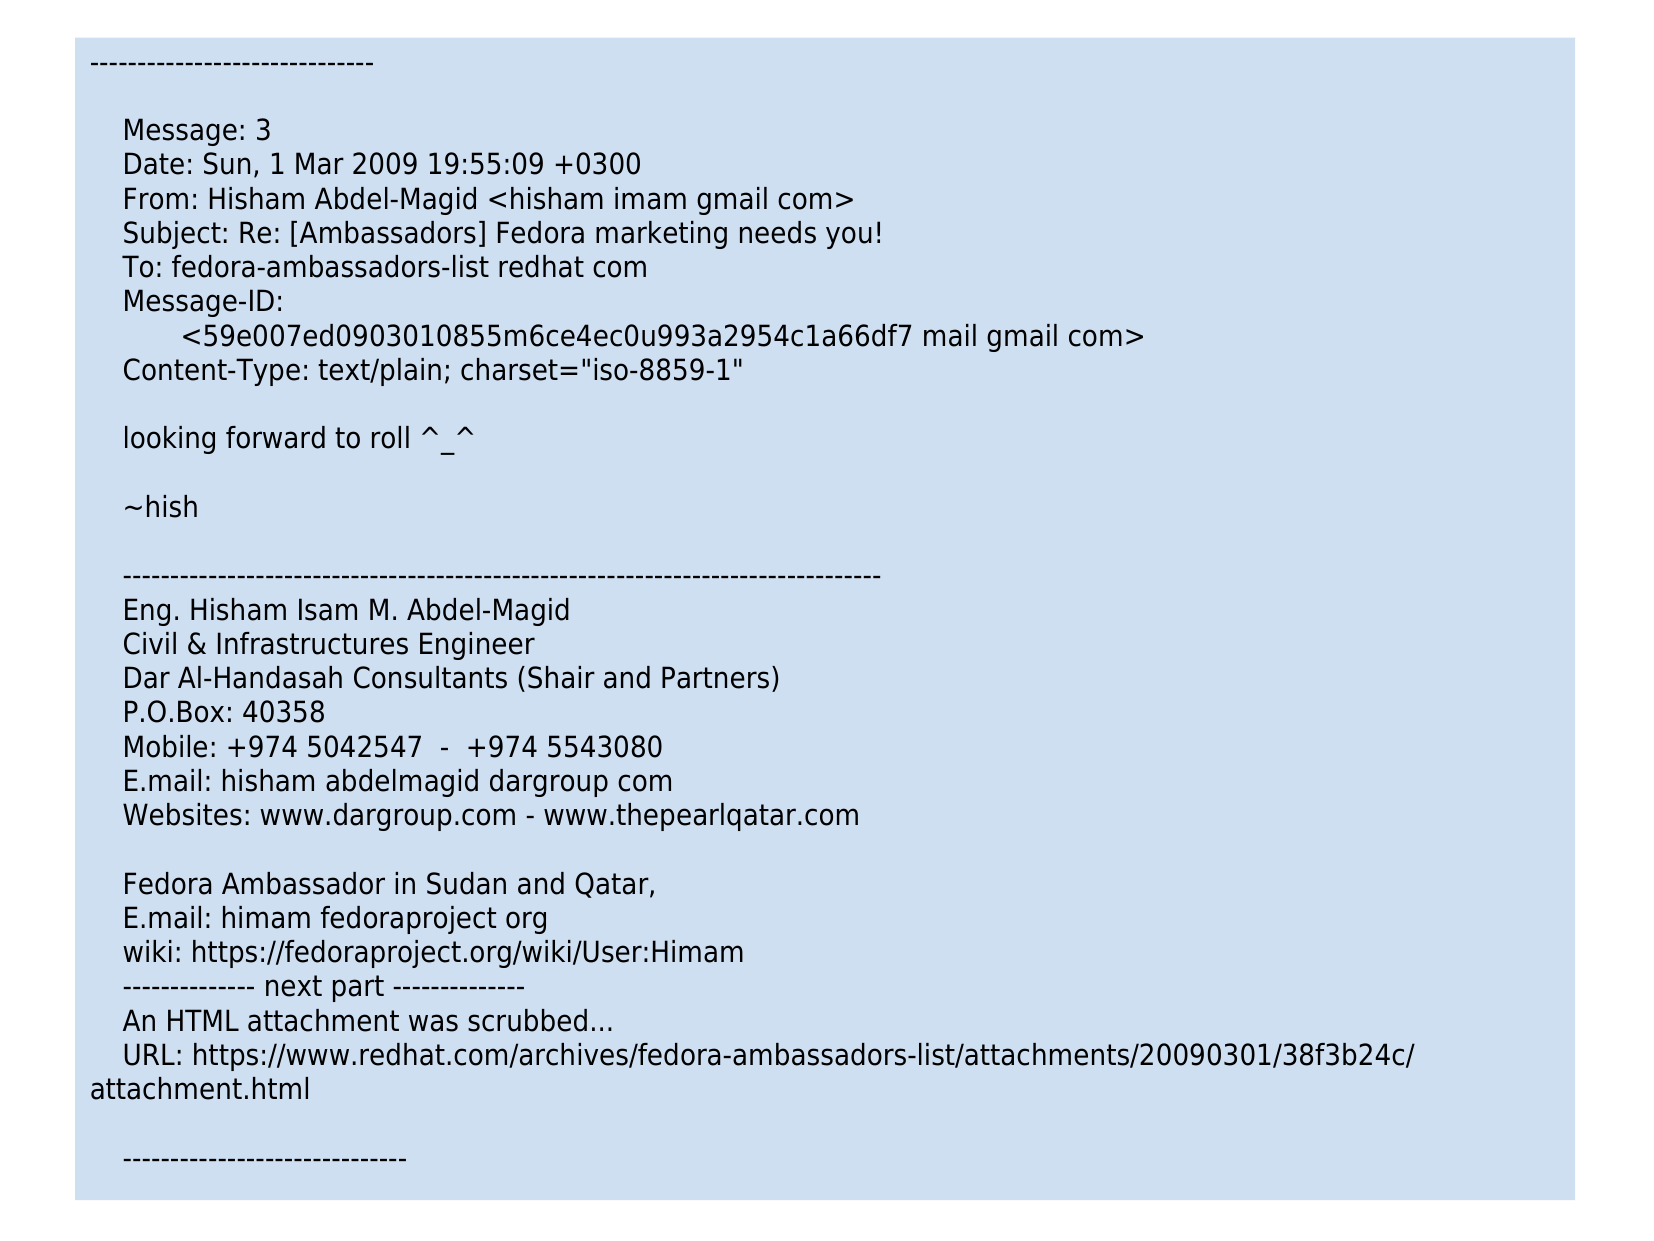

------------------------------
 Message: 3
 Date: Sun, 1 Mar 2009 19:55:09 +0300
 From: Hisham Abdel-Magid <hisham imam gmail com>
 Subject: Re: [Ambassadors] Fedora marketing needs you!
 To: fedora-ambassadors-list redhat com
 Message-ID:
 <59e007ed0903010855m6ce4ec0u993a2954c1a66df7 mail gmail com>
 Content-Type: text/plain; charset="iso-8859-1"
 looking forward to roll ^_^
 ~hish
 --------------------------------------------------------------------------------
 Eng. Hisham Isam M. Abdel-Magid
 Civil & Infrastructures Engineer
 Dar Al-Handasah Consultants (Shair and Partners)
 P.O.Box: 40358
 Mobile: +974 5042547 - +974 5543080
 E.mail: hisham abdelmagid dargroup com
 Websites: www.dargroup.com - www.thepearlqatar.com
 Fedora Ambassador in Sudan and Qatar,
 E.mail: himam fedoraproject org
 wiki: https://fedoraproject.org/wiki/User:Himam
 -------------- next part --------------
 An HTML attachment was scrubbed...
 URL: https://www.redhat.com/archives/fedora-ambassadors-list/attachments/20090301/38f3b24c/attachment.html
 ------------------------------